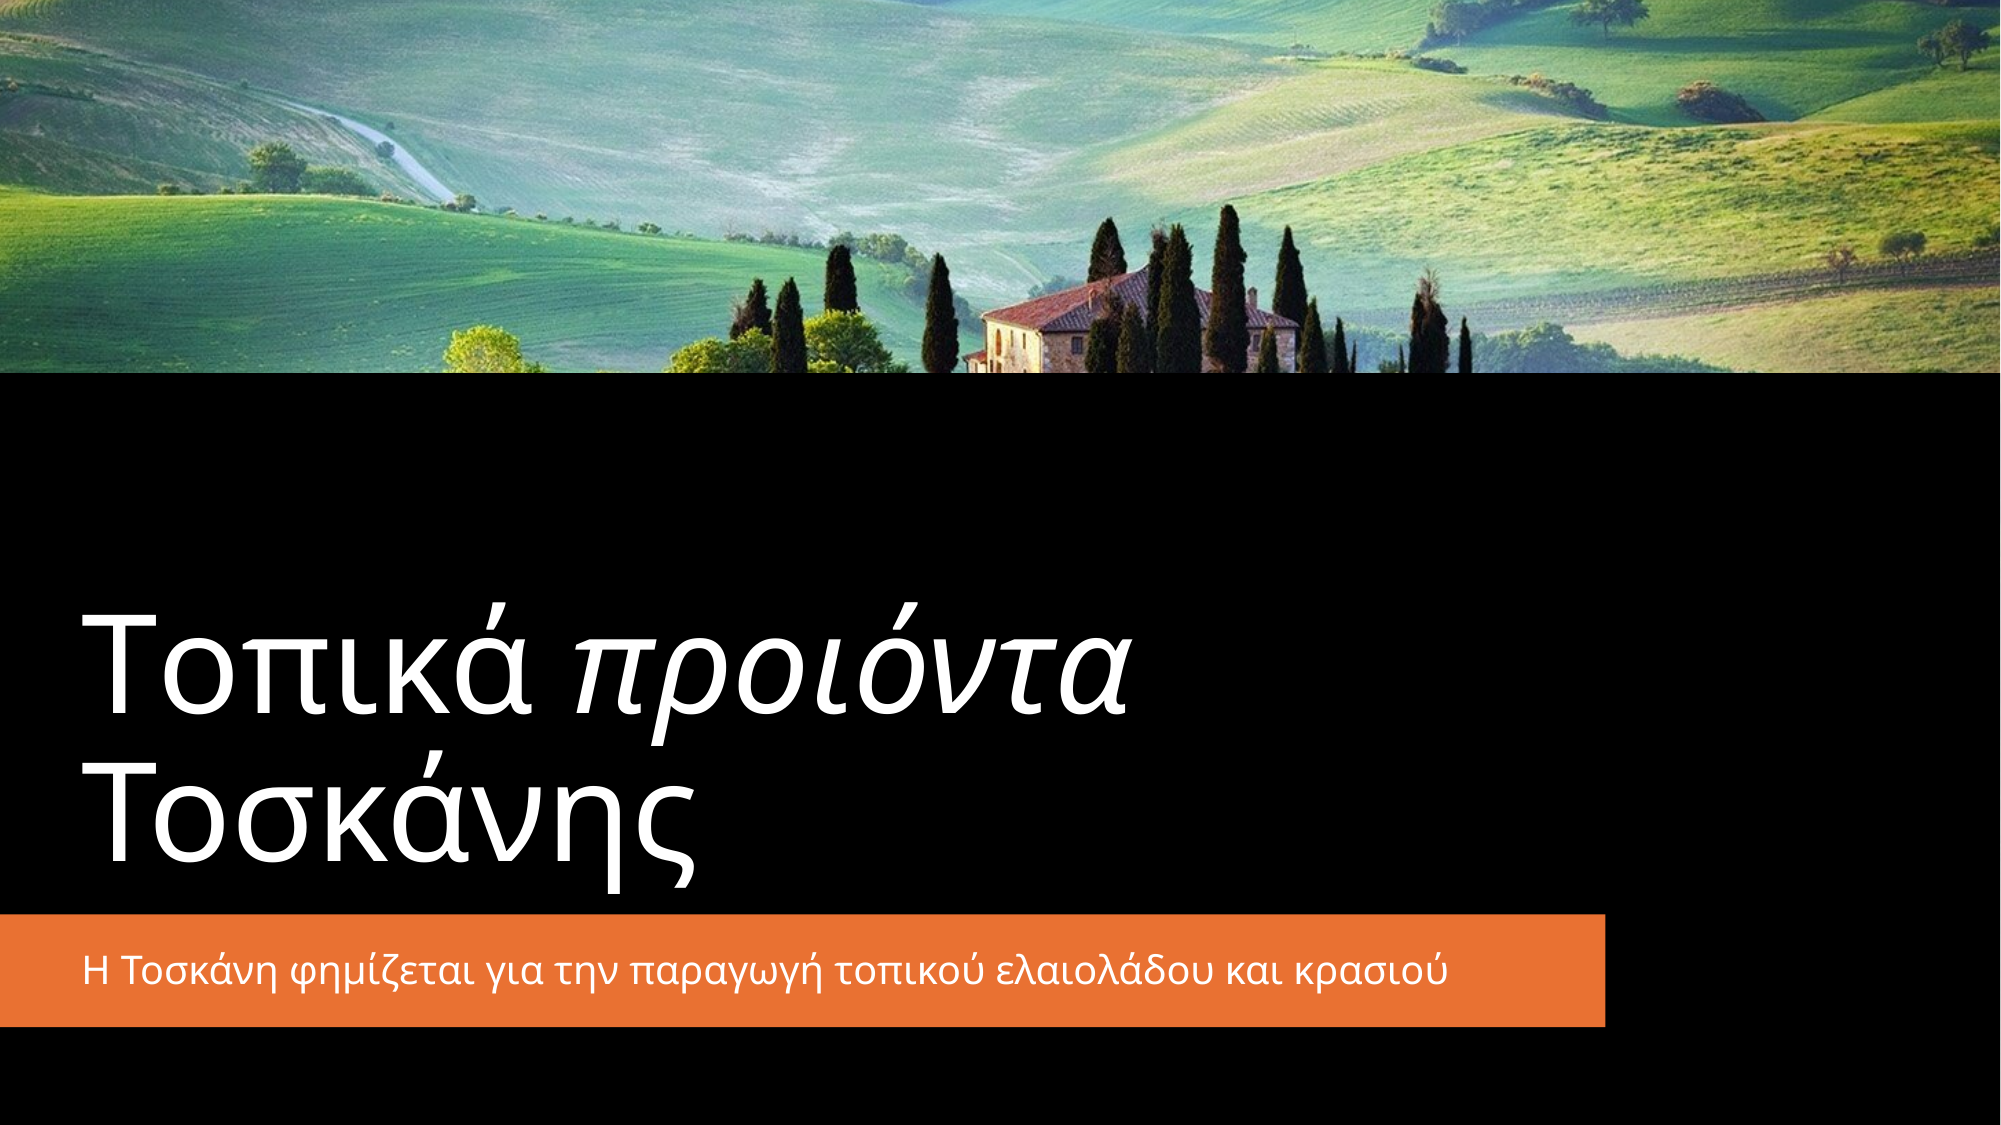

# Tοπικά προιόντα  Τοσκάνης
Η Τοσκάνη φημίζεται για την παραγωγή τοπικού ελαιολάδου και κρασιού